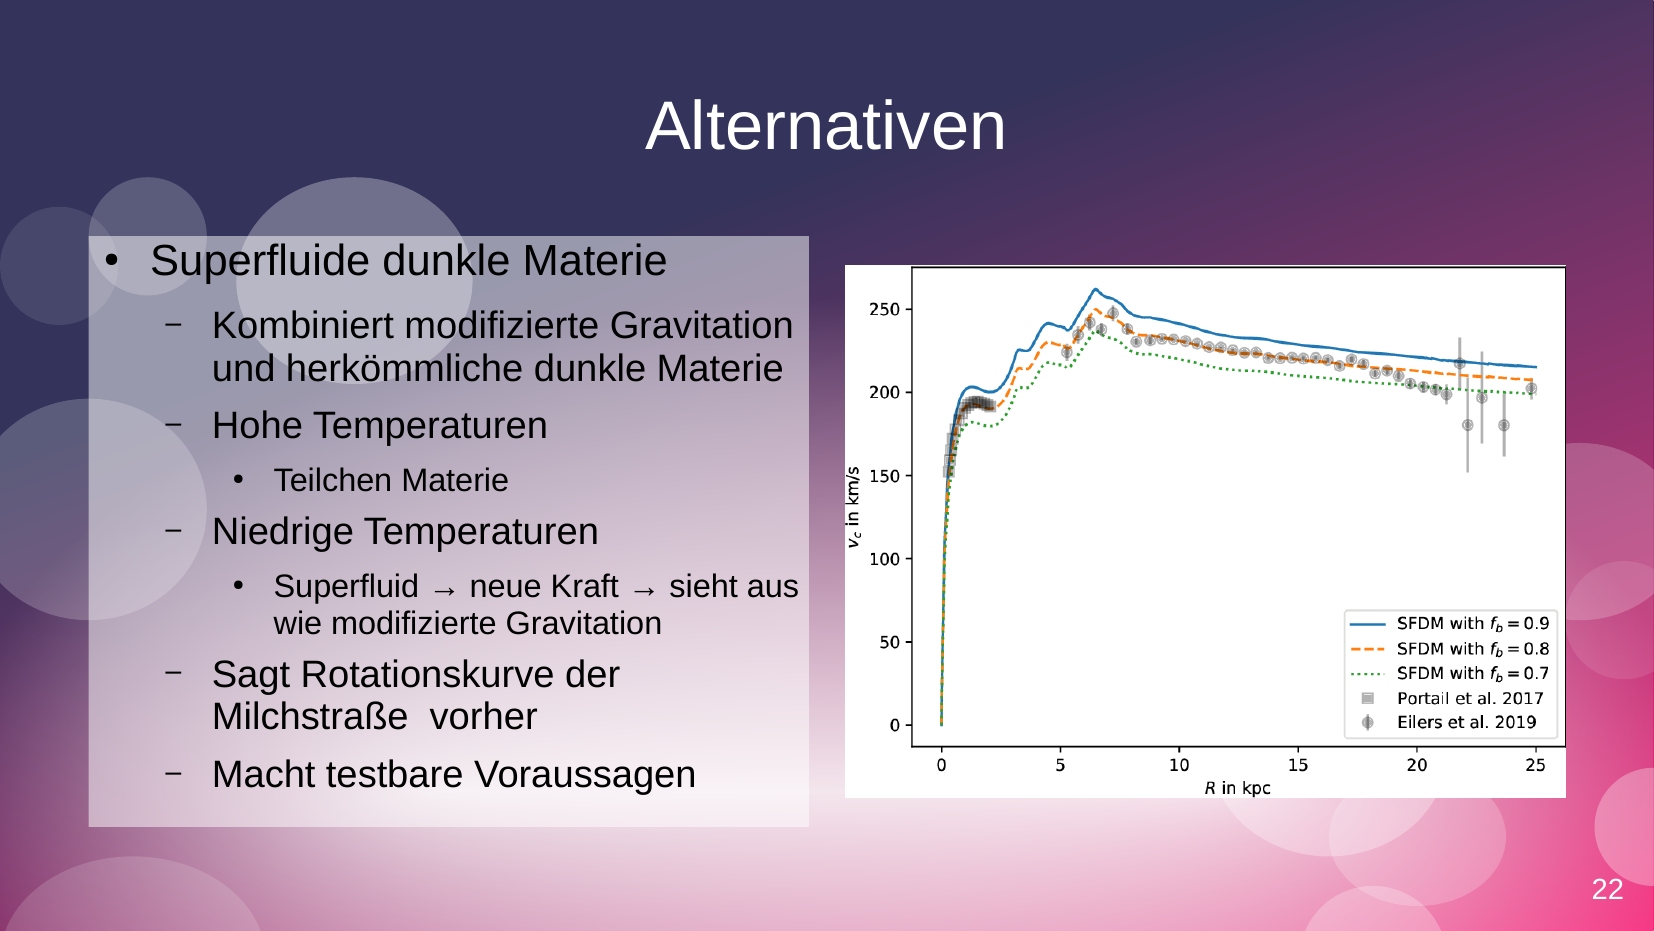

# Alternativen
Superfluide dunkle Materie
Kombiniert modifizierte Gravitation und herkömmliche dunkle Materie
Hohe Temperaturen
Teilchen Materie
Niedrige Temperaturen
Superfluid → neue Kraft → sieht aus wie modifizierte Gravitation
Sagt Rotationskurve der Milchstraße vorher
Macht testbare Voraussagen